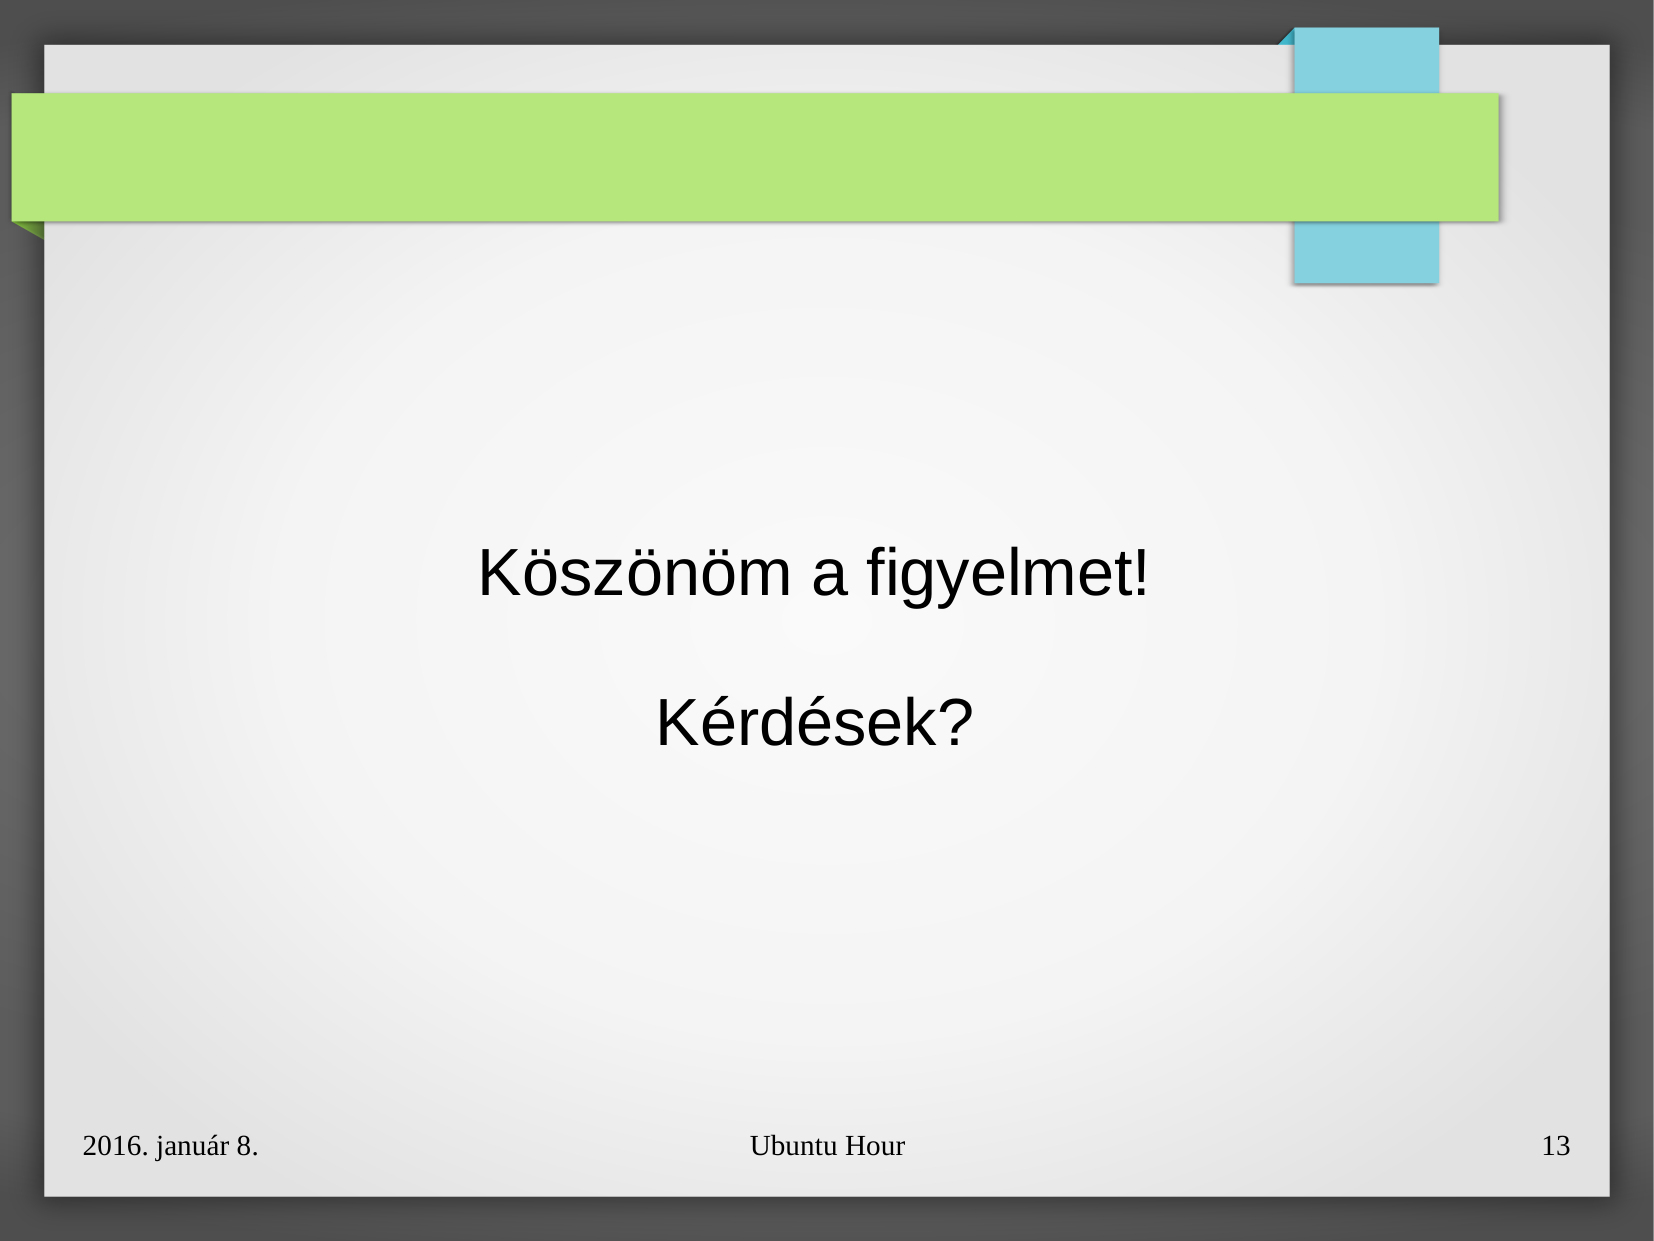

# Köszönöm a figyelmet!
Kérdések?
2016. január 8.
Ubuntu Hour
13